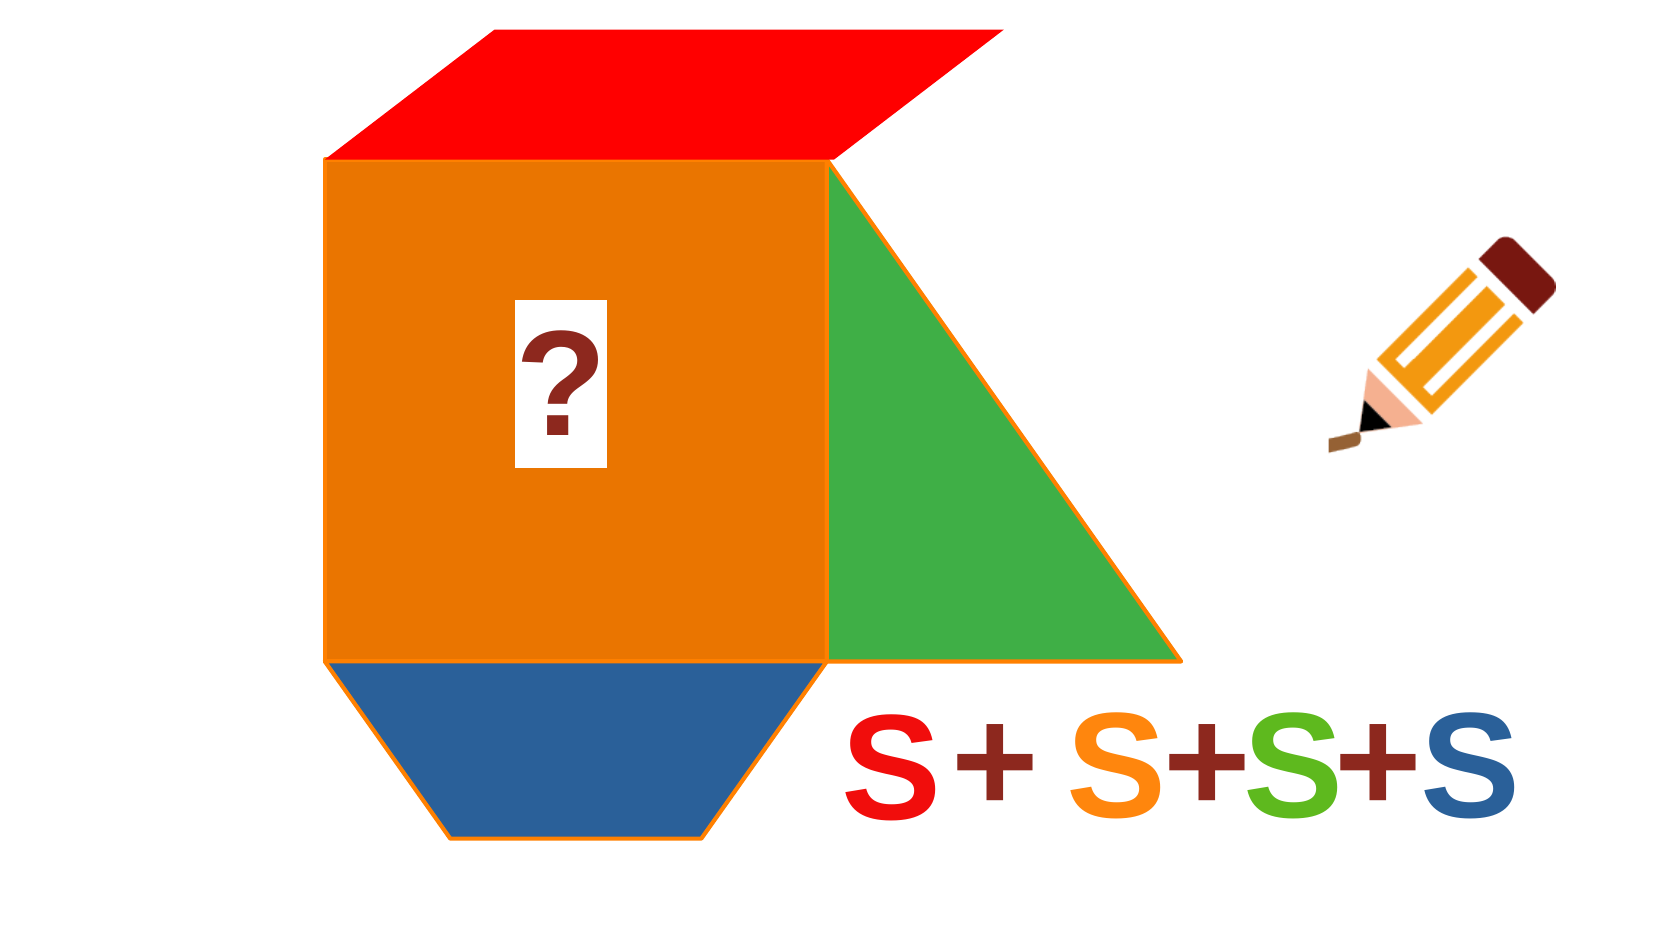

# ?
S
S
S
+ + +
S